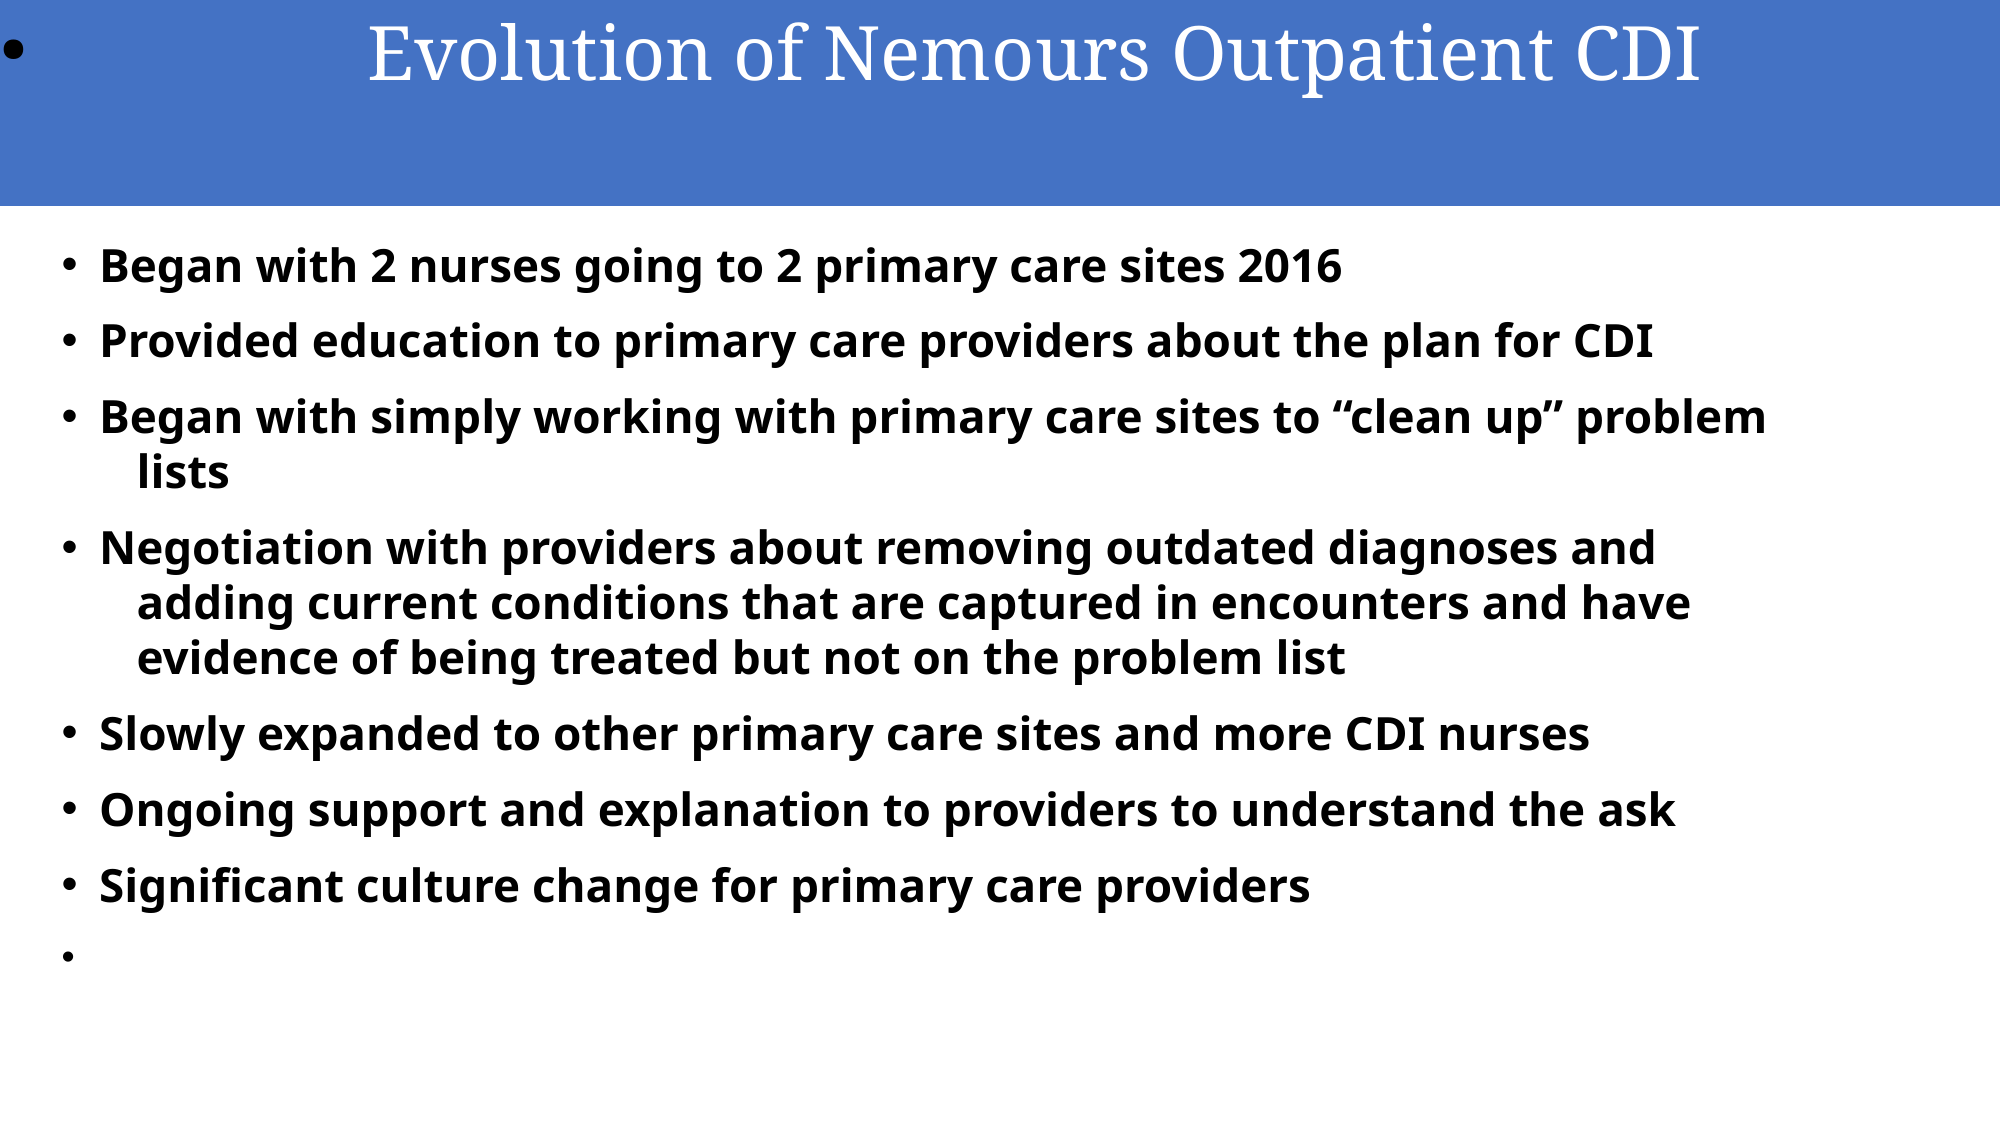

| Evolution of Nemours Outpatient CDI |
| --- |
Began with 2 nurses going to 2 primary care sites 2016
Provided education to primary care providers about the plan for CDI
Began with simply working with primary care sites to “clean up” problem lists
Negotiation with providers about removing outdated diagnoses and adding current conditions that are captured in encounters and have evidence of being treated but not on the problem list
Slowly expanded to other primary care sites and more CDI nurses
Ongoing support and explanation to providers to understand the ask
Significant culture change for primary care providers